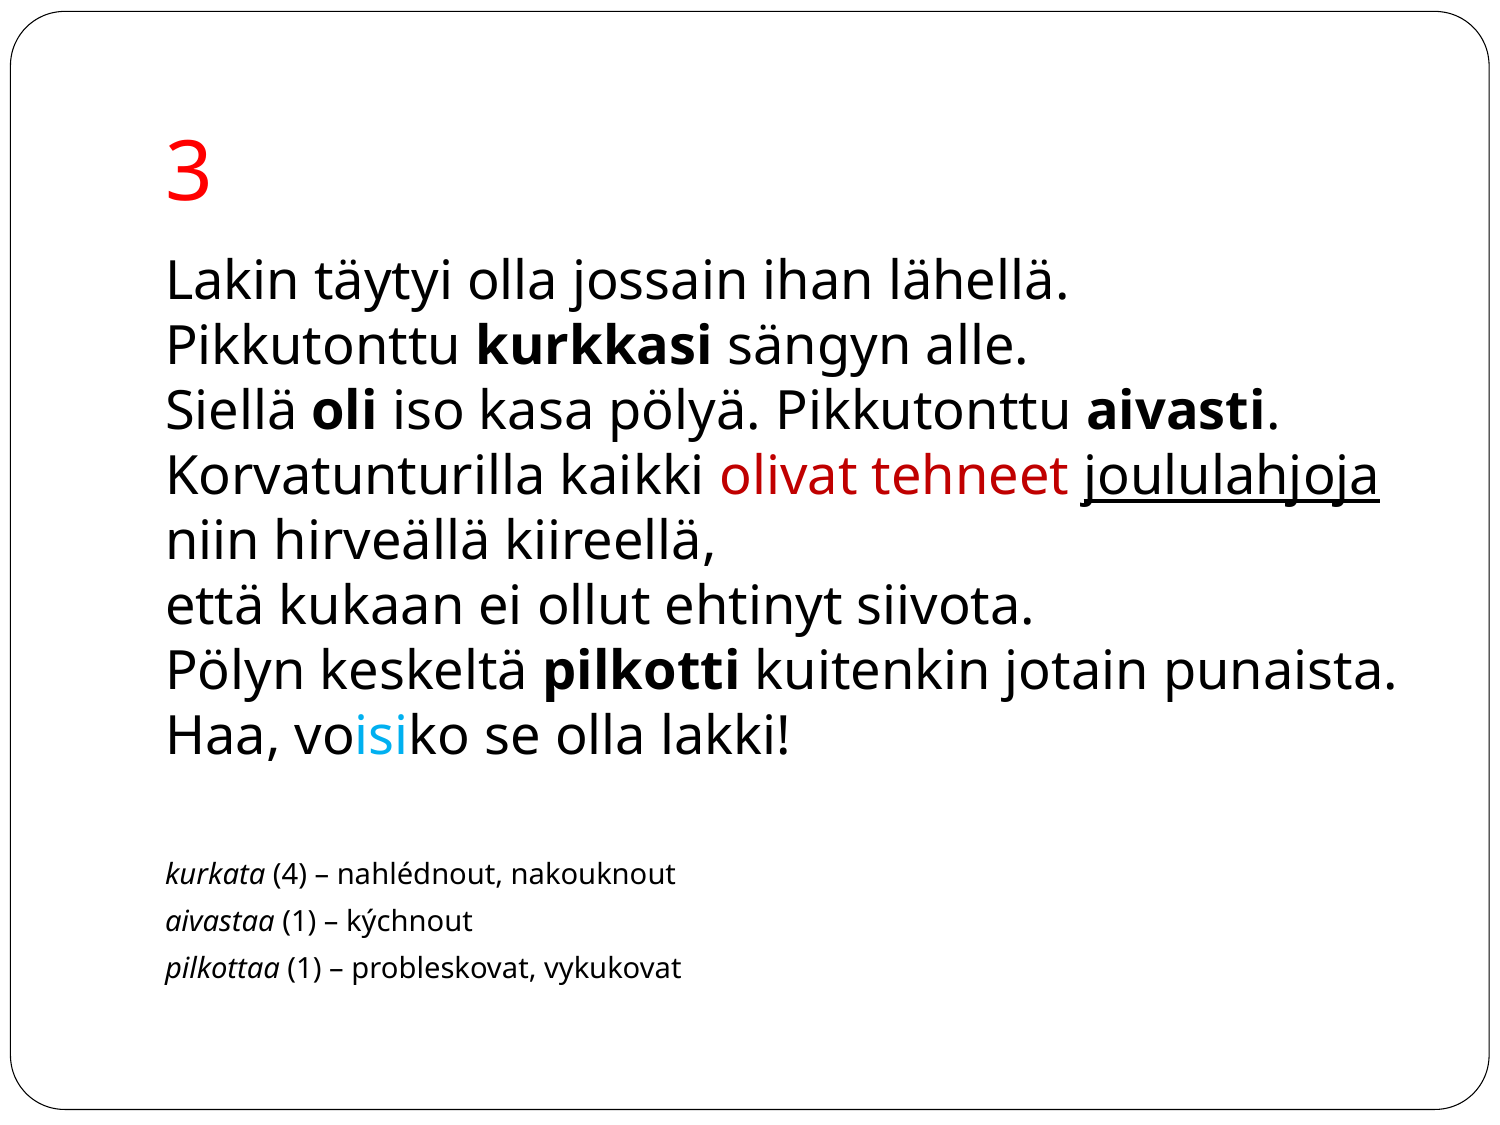

# 3
Lakin täytyi olla jossain ihan lähellä.
Pikkutonttu kurkkasi sängyn alle.
Siellä oli iso kasa pölyä. Pikkutonttu aivasti.
Korvatunturilla kaikki olivat tehneet joululahjoja
niin hirveällä kiireellä,
että kukaan ei ollut ehtinyt siivota.
Pölyn keskeltä pilkotti kuitenkin jotain punaista.
Haa, voisiko se olla lakki!
kurkata (4) – nahlédnout, nakouknout
aivastaa (1) – kýchnout
pilkottaa (1) – probleskovat, vykukovat